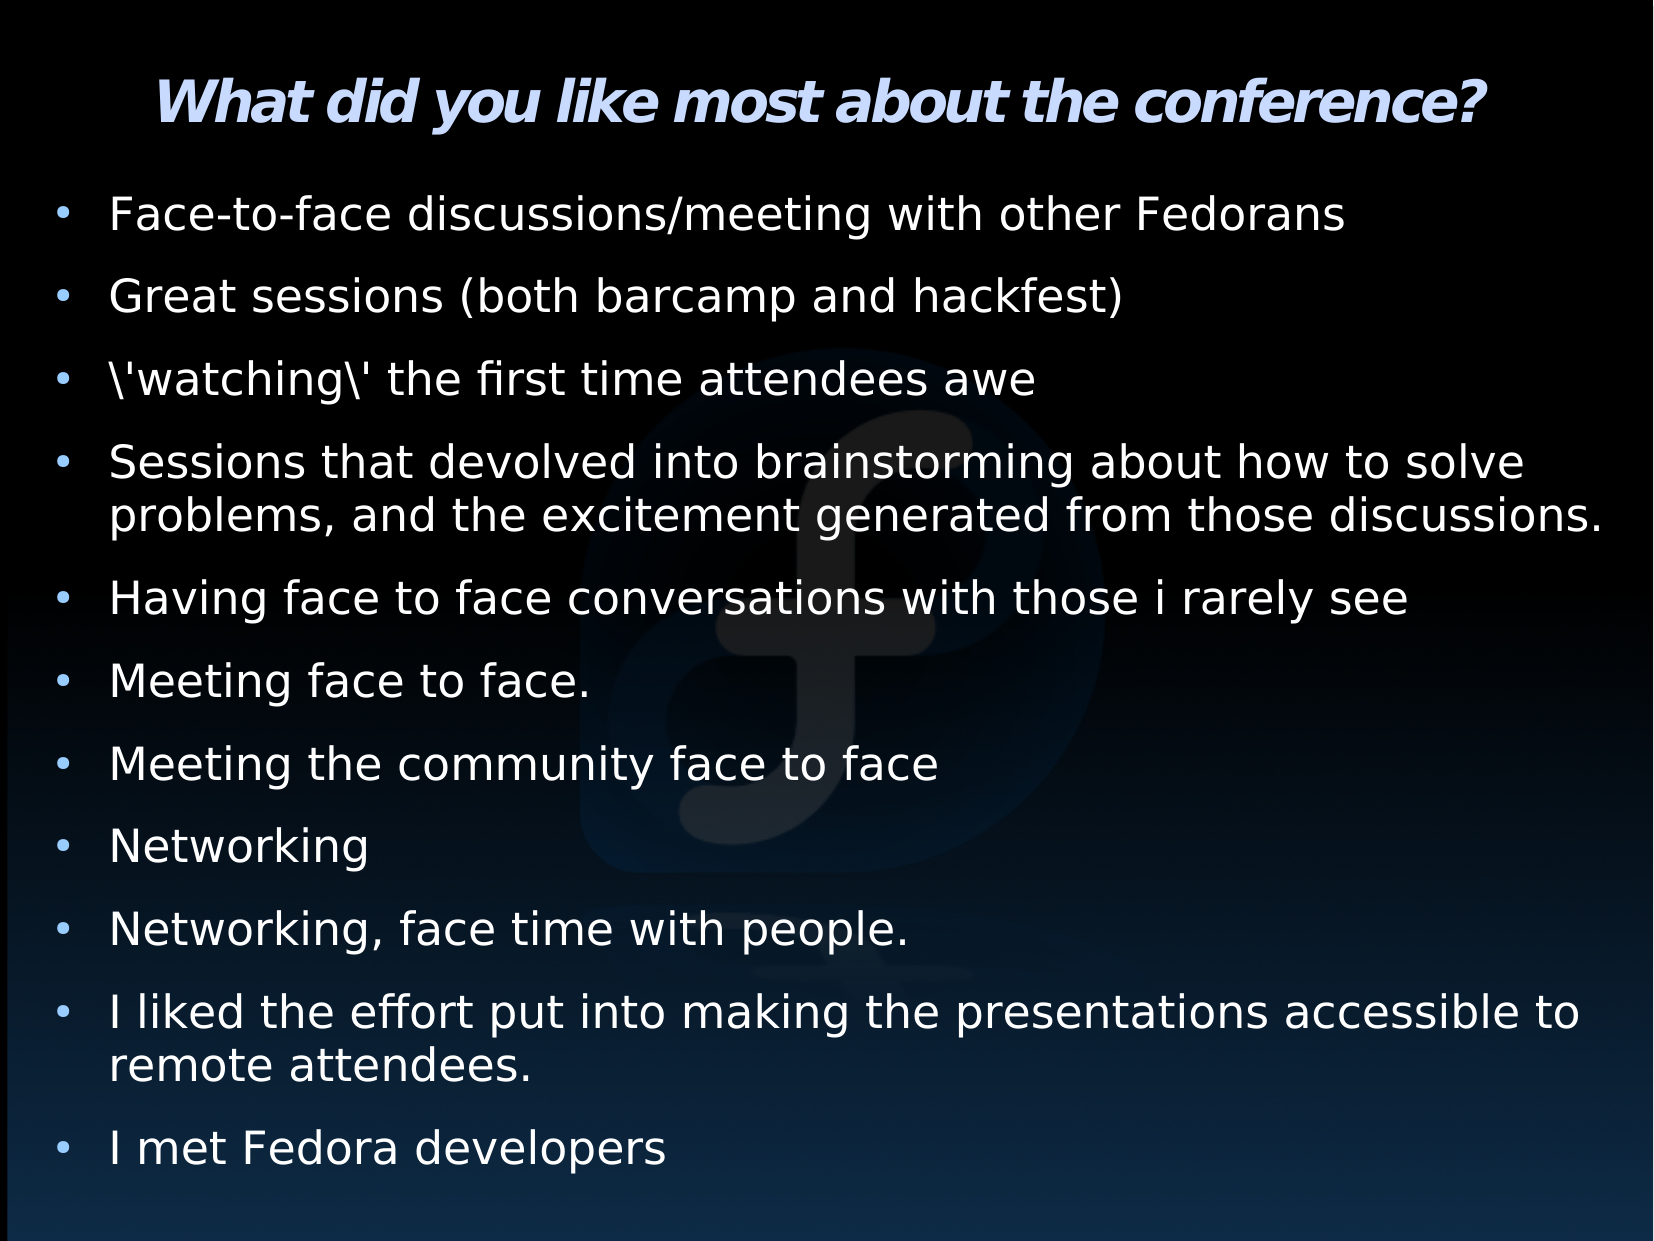

# What did you like most about the conference?
Face-to-face discussions/meeting with other Fedorans
Great sessions (both barcamp and hackfest)
\'watching\' the first time attendees awe
Sessions that devolved into brainstorming about how to solve problems, and the excitement generated from those discussions.
Having face to face conversations with those i rarely see
Meeting face to face.
Meeting the community face to face
Networking
Networking, face time with people.
I liked the effort put into making the presentations accessible to remote attendees.
I met Fedora developers